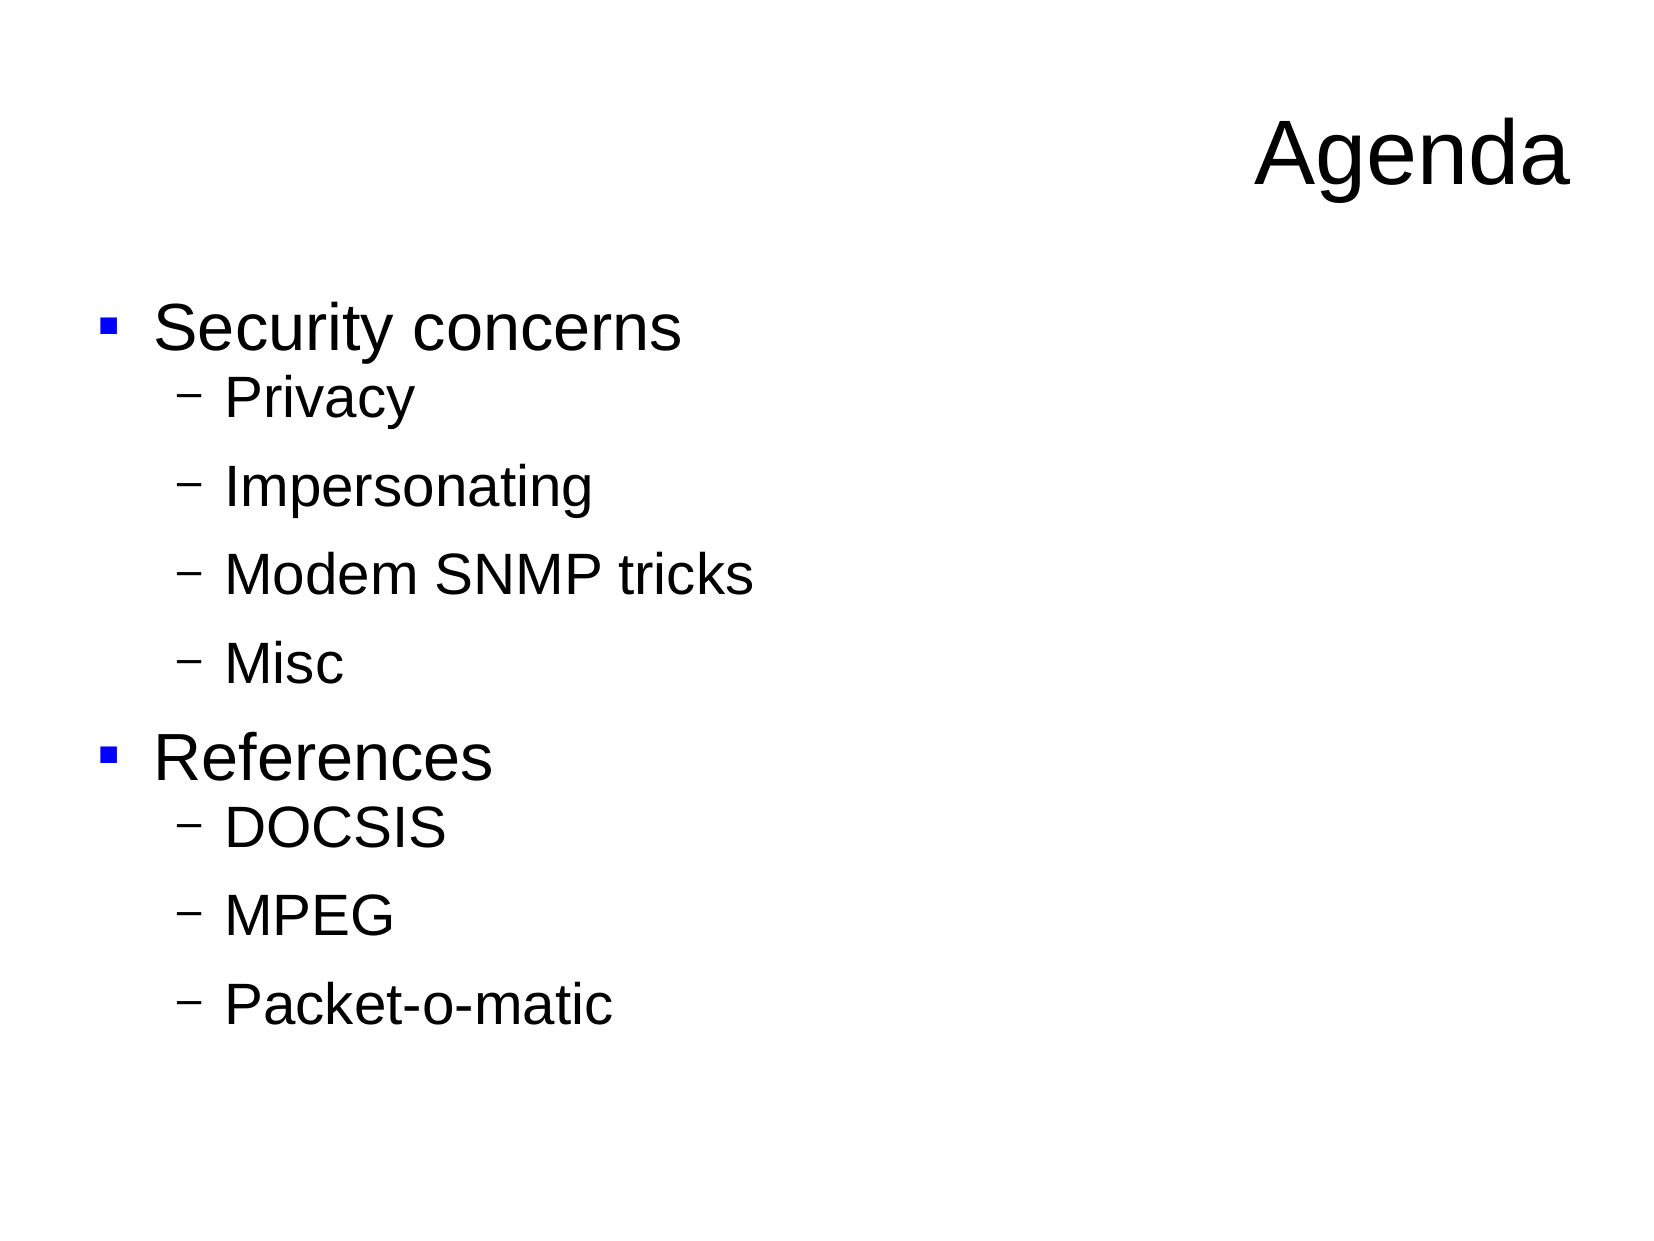

# Agenda
Security concerns
Privacy
Impersonating
Modem SNMP tricks
Misc
References
DOCSIS
MPEG
Packet-o-matic